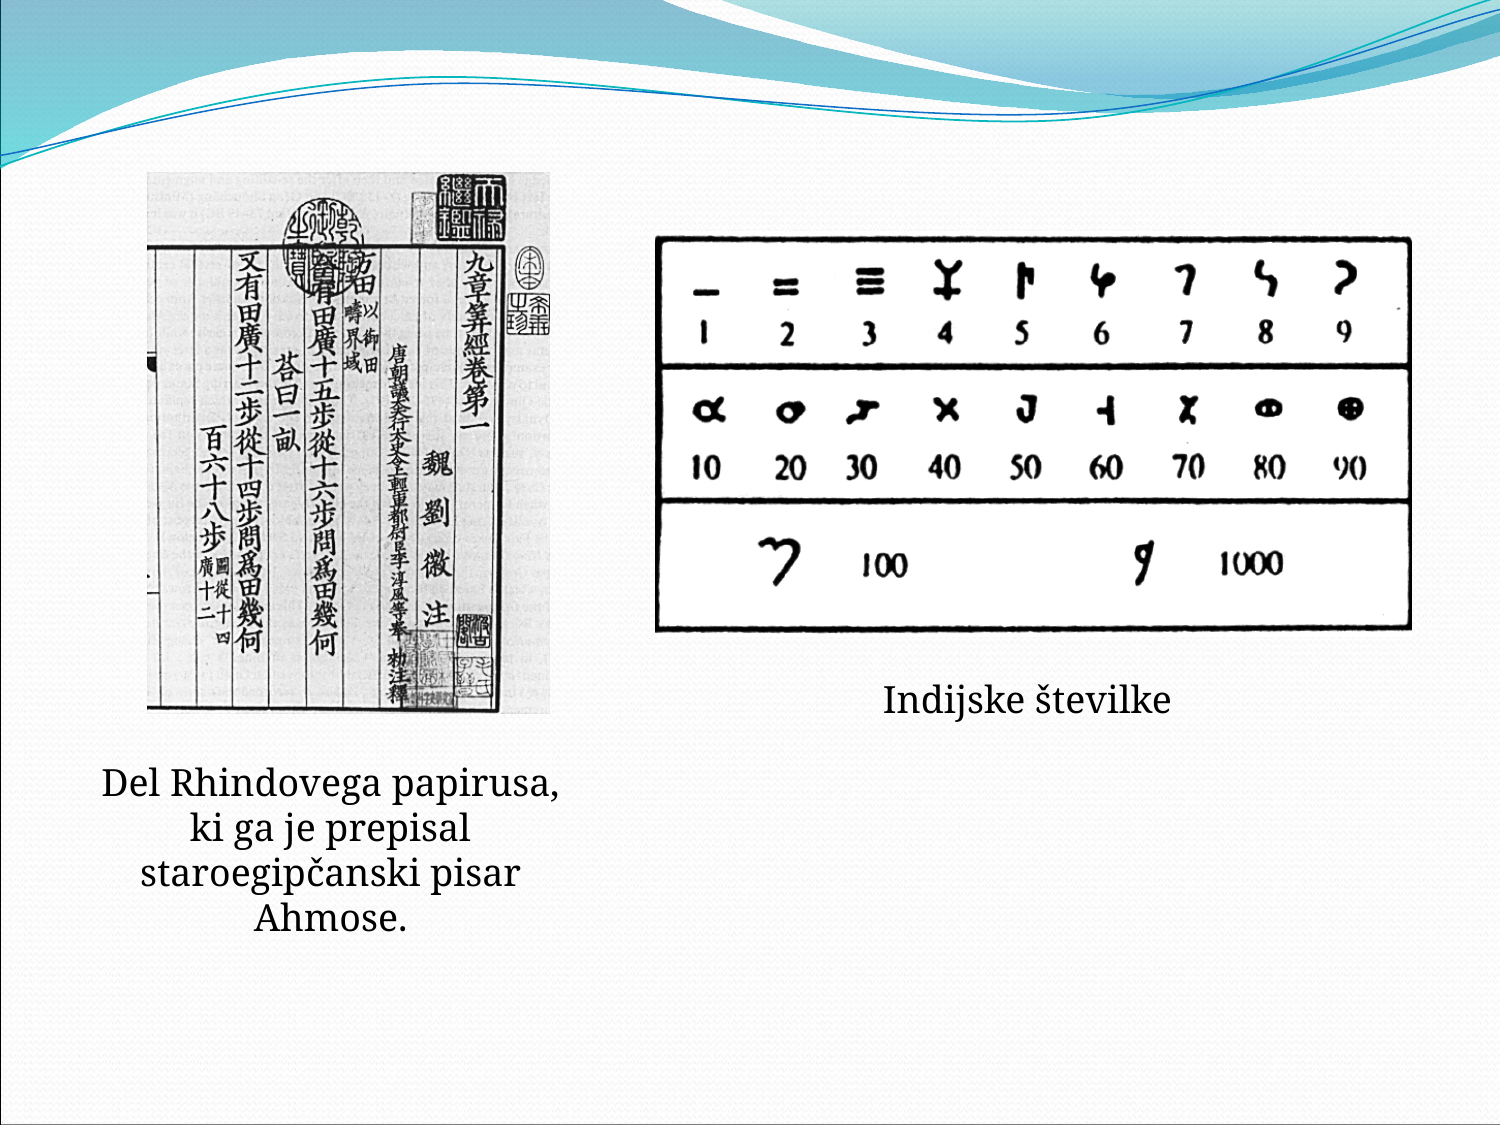

Indijske številke
Del Rhindovega papirusa, ki ga je prepisal staroegipčanski pisar Ahmose.